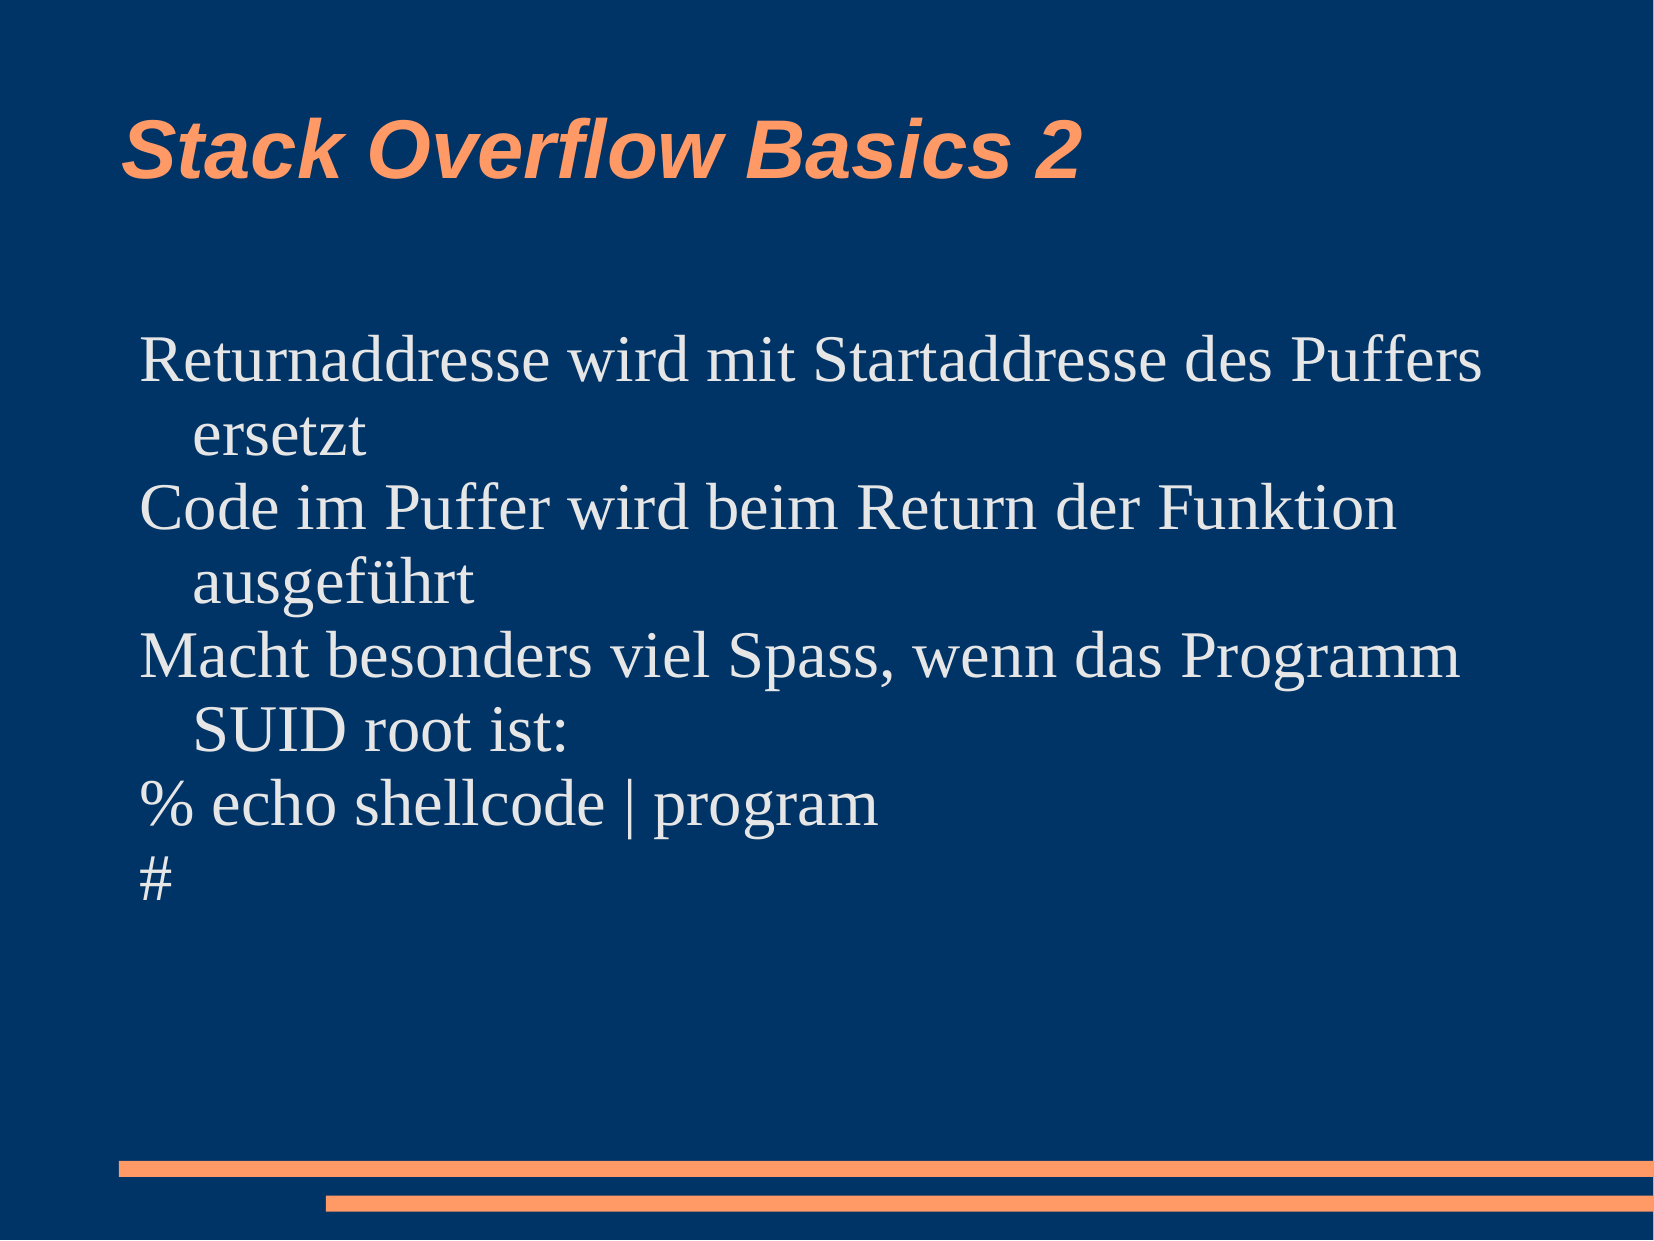

# Stack Overflow Basics 2
Returnaddresse wird mit Startaddresse des Puffers ersetzt
Code im Puffer wird beim Return der Funktion ausgeführt
Macht besonders viel Spass, wenn das Programm SUID root ist:
% echo shellcode | program
#